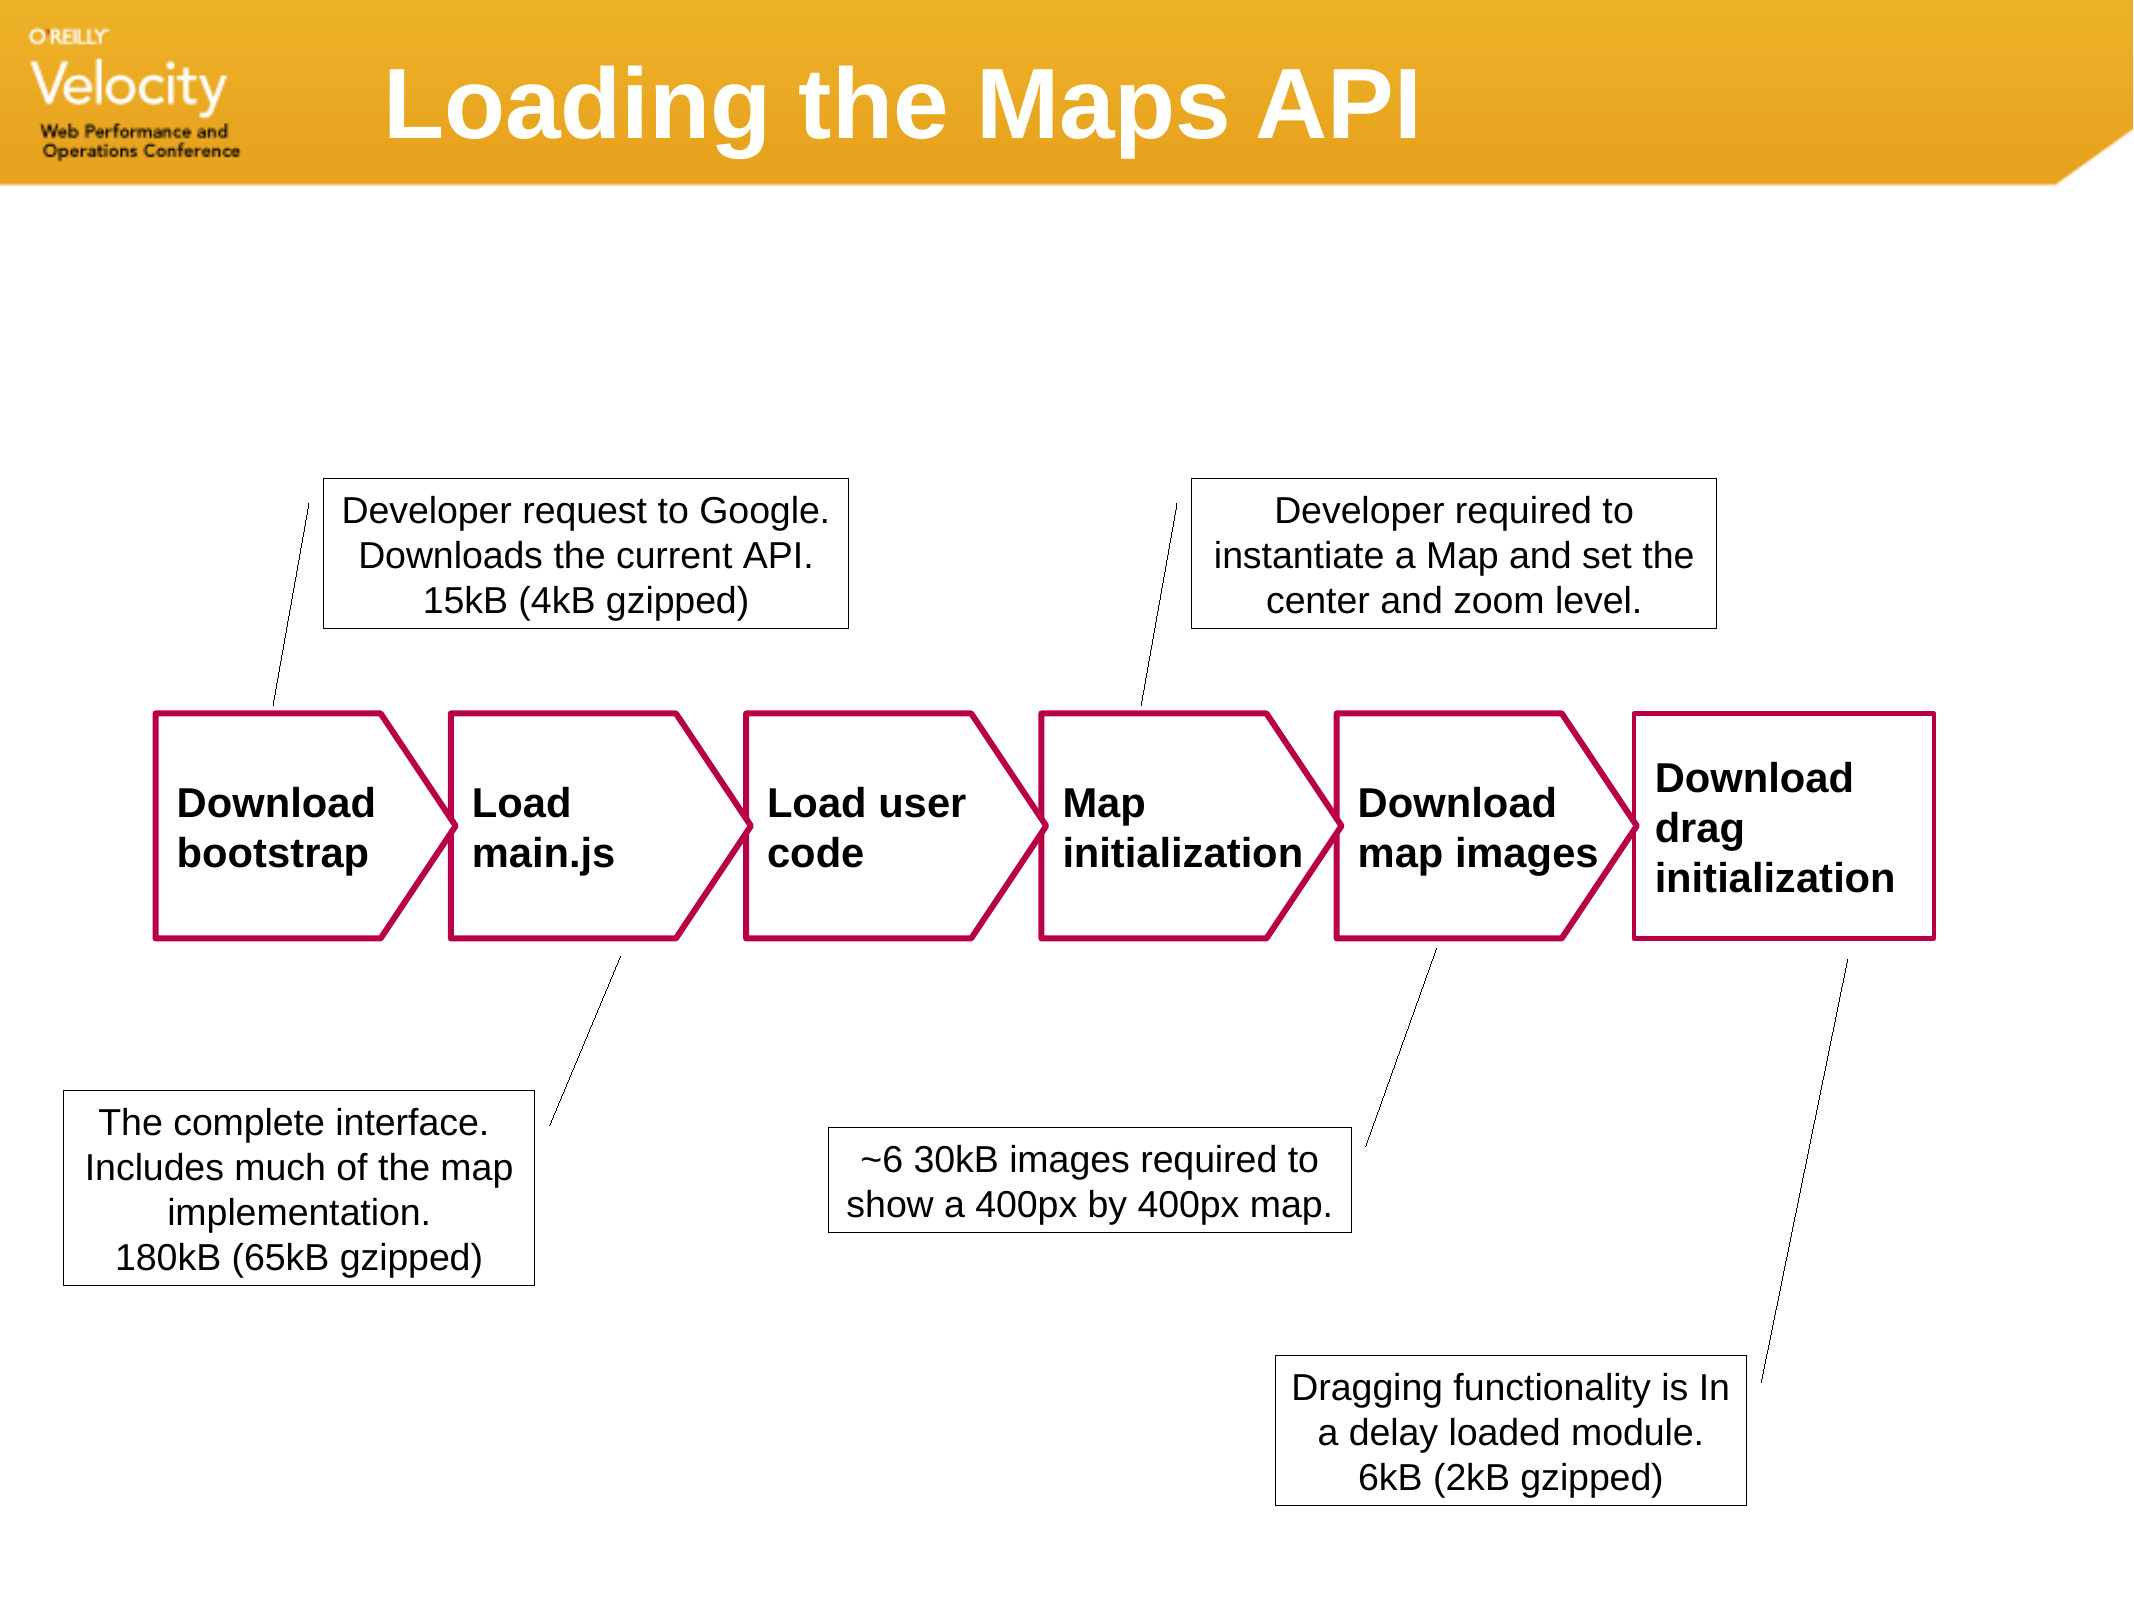

# Loading the Maps API
Developer request to Google.
Downloads the current API.
15kB (4kB gzipped)
Developer required to instantiate a Map and set the center and zoom level.
Download bootstrap
Load main.js
Load user code
Map initialization
Download map images
Download drag initialization
The complete interface. Includes much of the map implementation.
180kB (65kB gzipped)
~6 30kB images required to show a 400px by 400px map.
Dragging functionality is In a delay loaded module.
6kB (2kB gzipped)